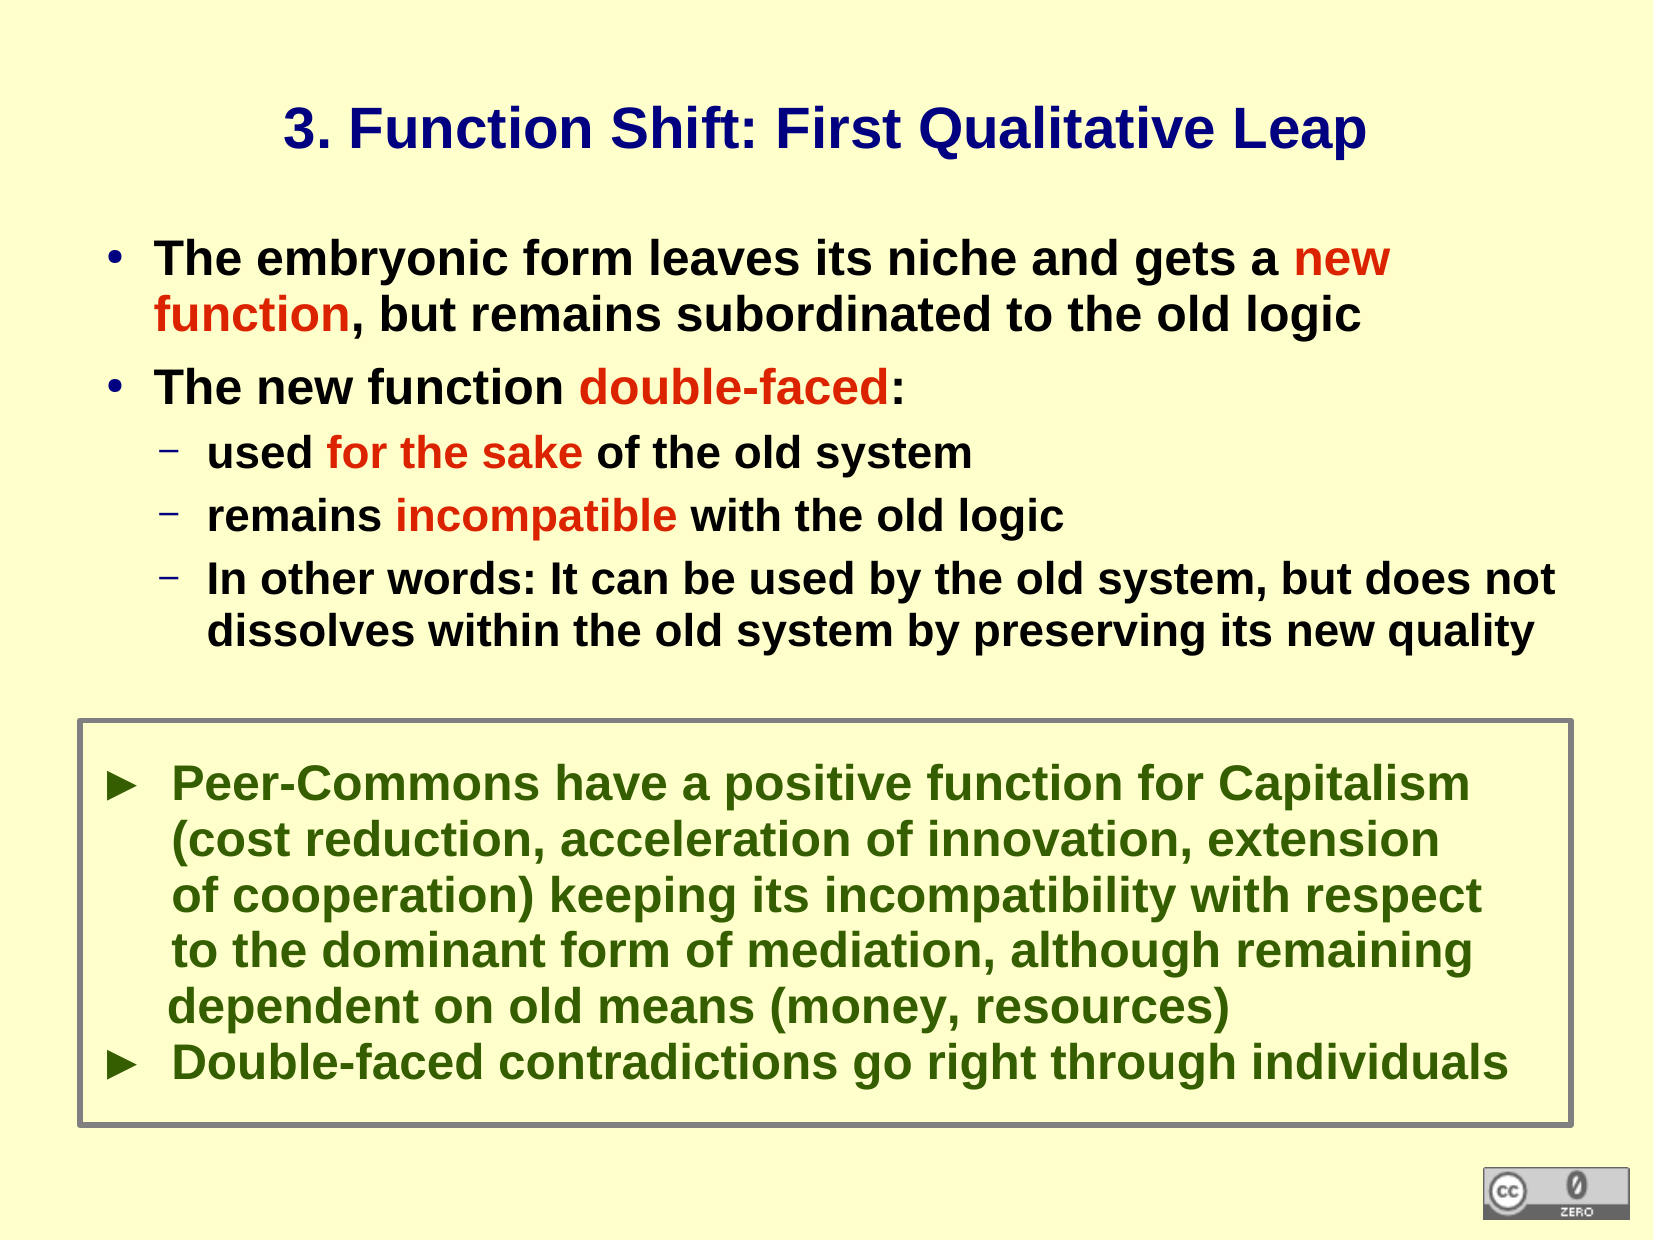

# 3. Function Shift: First Qualitative Leap
The embryonic form leaves its niche and gets a new function, but remains subordinated to the old logic
The new function double-faced:
used for the sake of the old system
remains incompatible with the old logic
In other words: It can be used by the old system, but does not dissolves within the old system by preserving its new quality
►	Peer-Commons have a positive function for Capitalism
	(cost reduction, acceleration of innovation, extension
	of cooperation) keeping its incompatibility with respect
	to the dominant form of mediation, although remaining
 dependent on old means (money, resources)
►	Double-faced contradictions go right through individuals